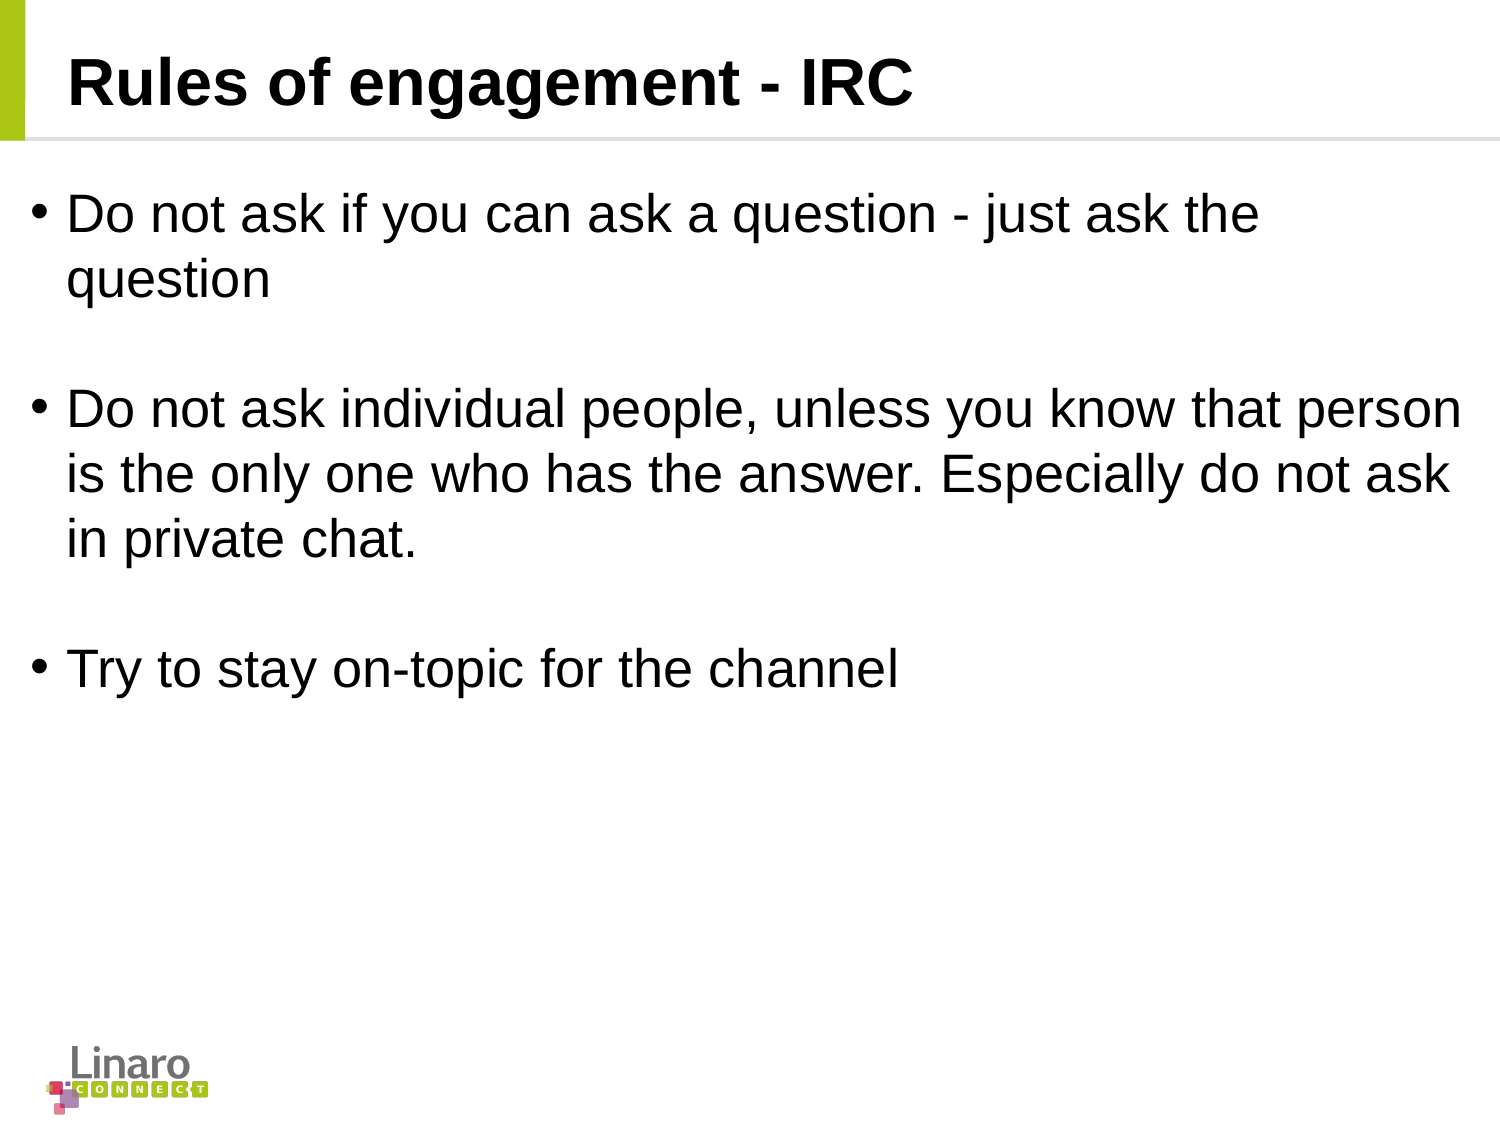

Rules of engagement - IRC
Do not ask if you can ask a question - just ask the question
Do not ask individual people, unless you know that person is the only one who has the answer. Especially do not ask in private chat.
Try to stay on-topic for the channel